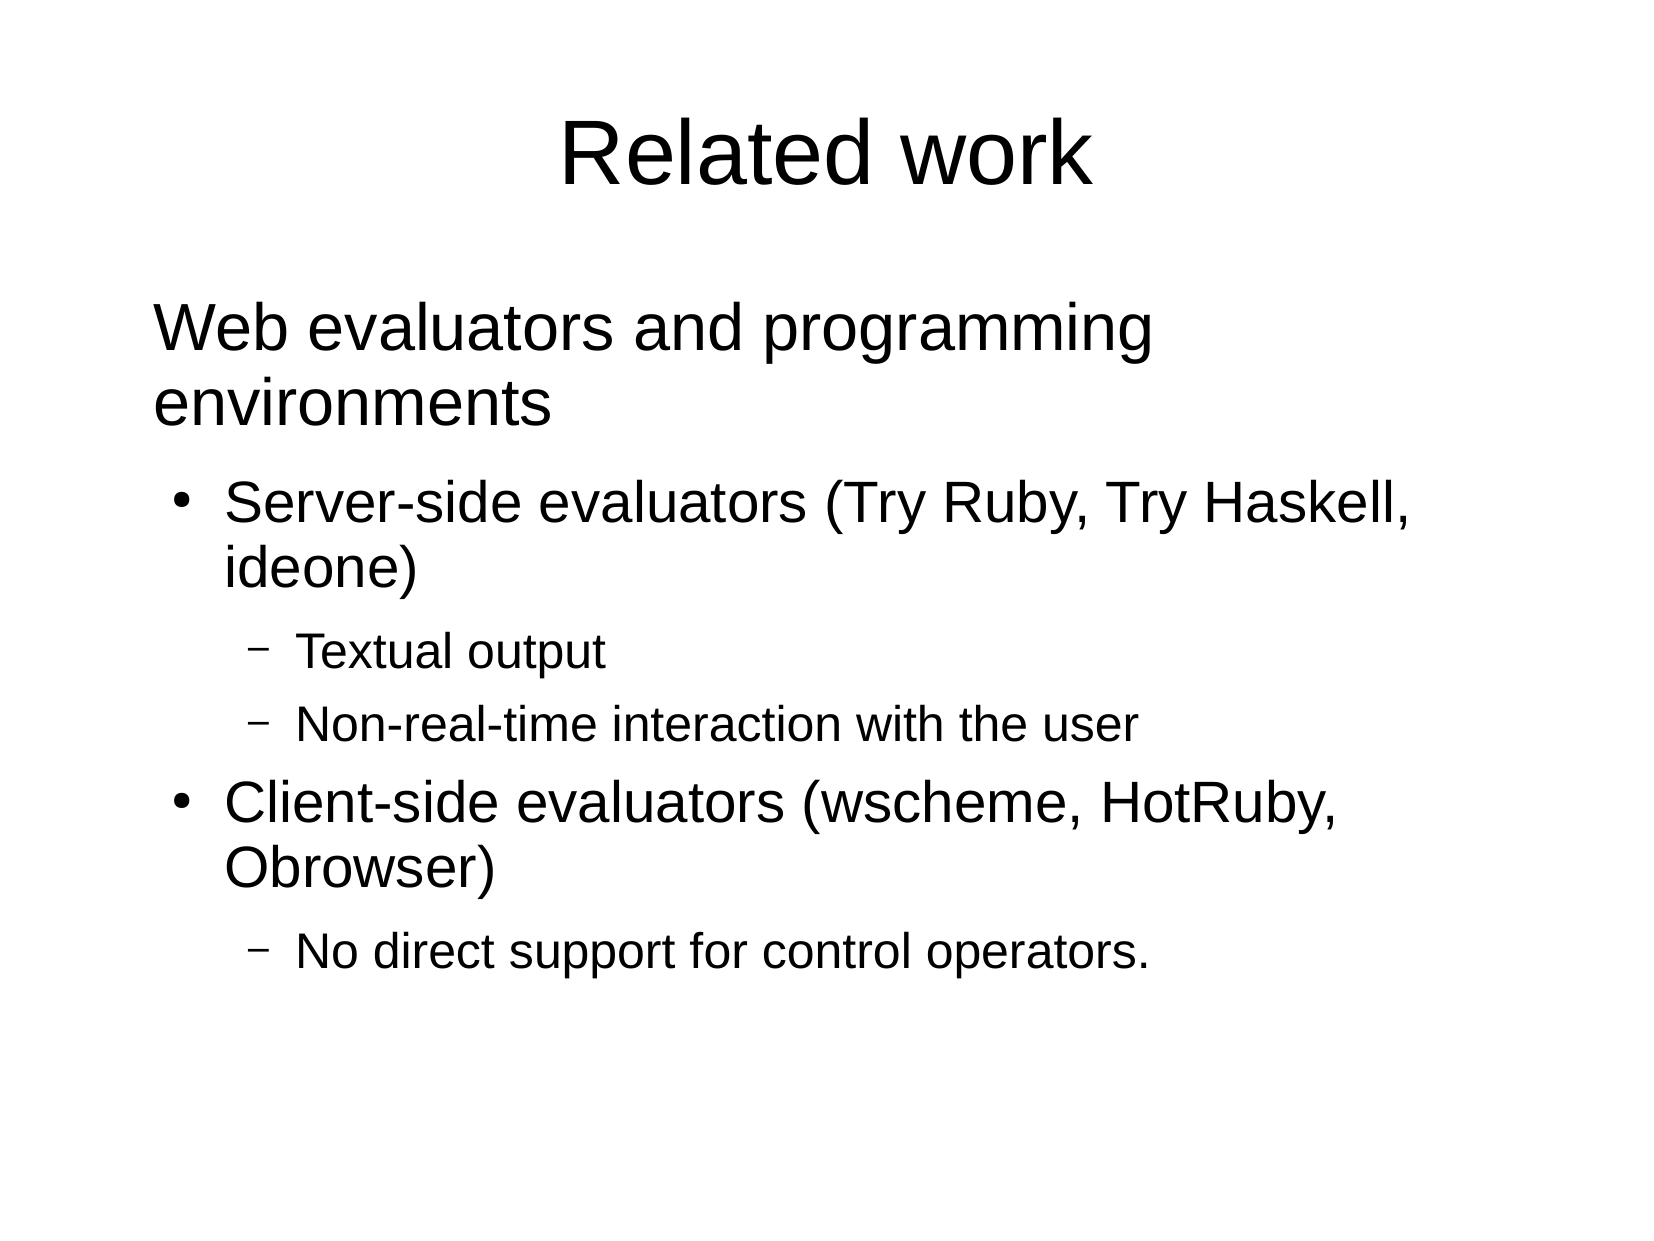

# Related work
Web evaluators and programming environments
Server-side evaluators (Try Ruby, Try Haskell, ideone)
Textual output
Non-real-time interaction with the user
Client-side evaluators (wscheme, HotRuby, Obrowser)
No direct support for control operators.